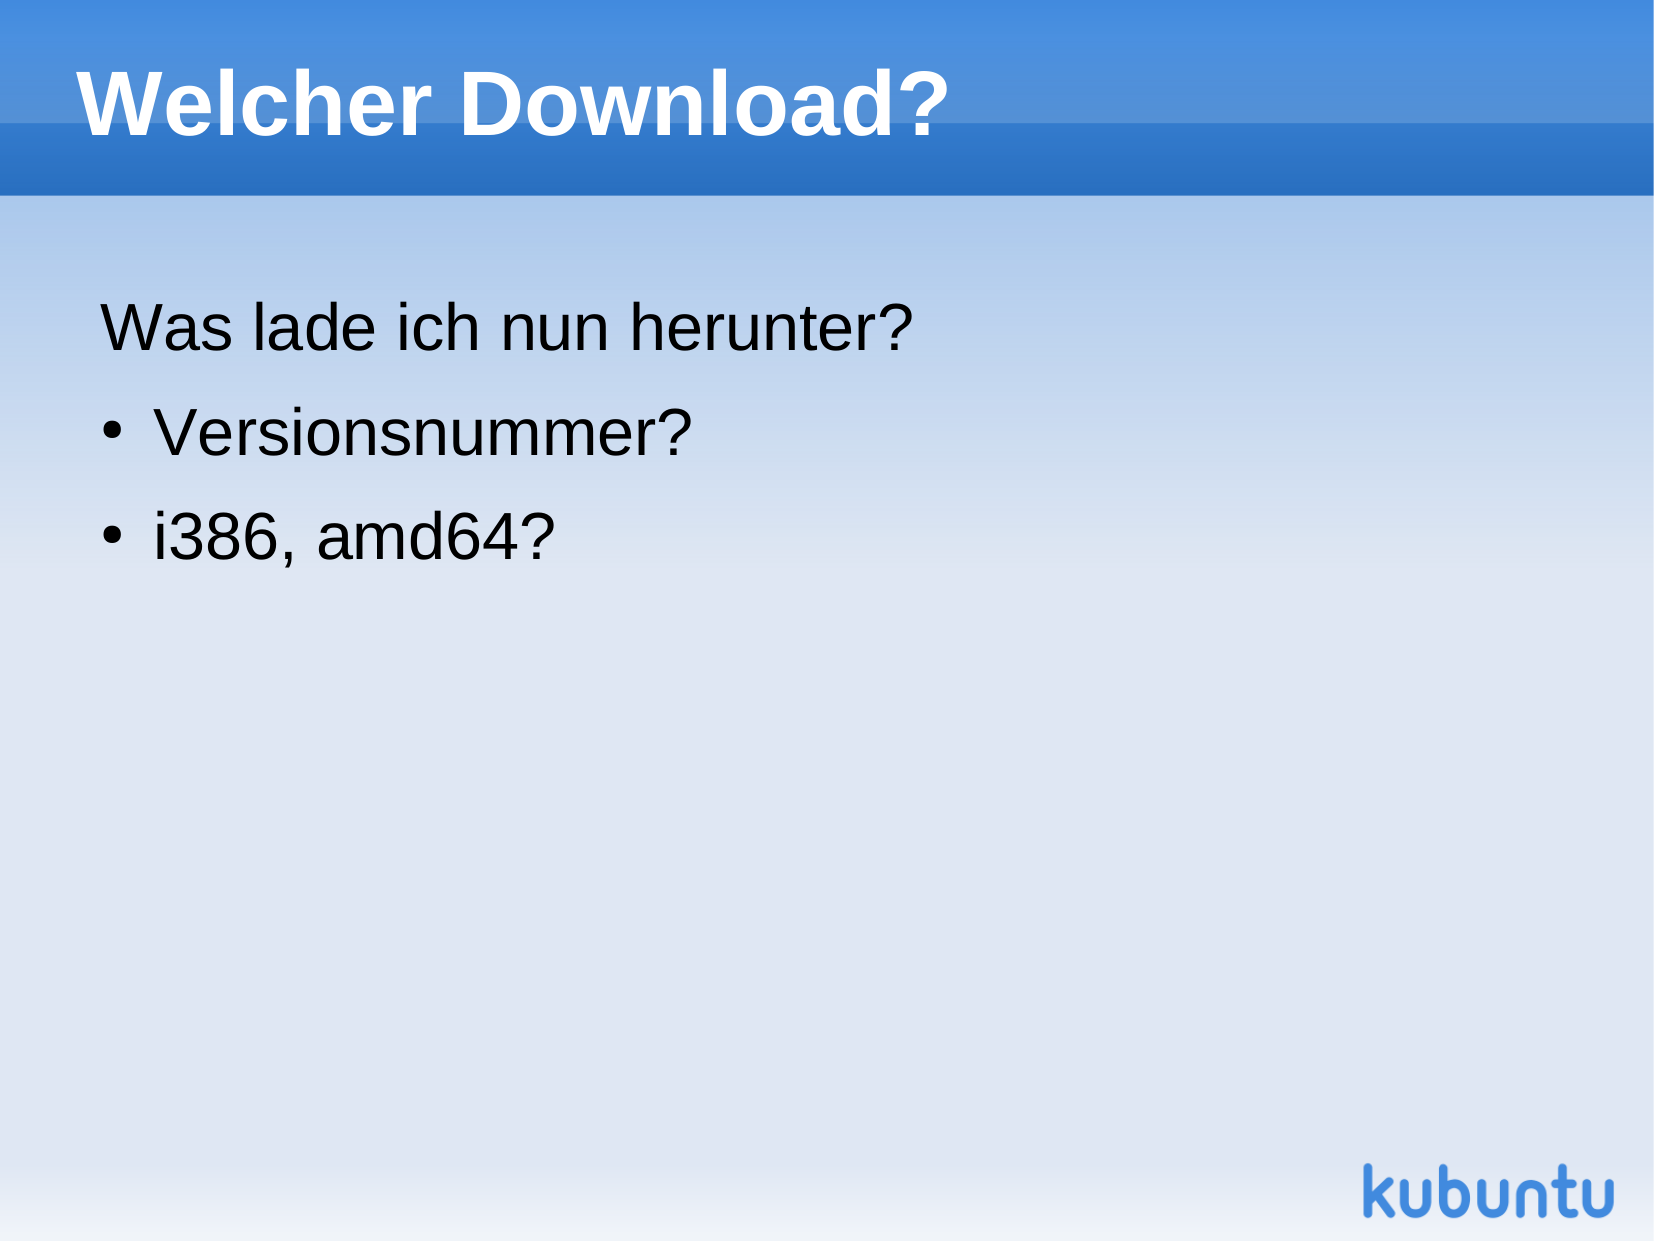

# Welcher Download?
Was lade ich nun herunter?
Versionsnummer?
i386, amd64?